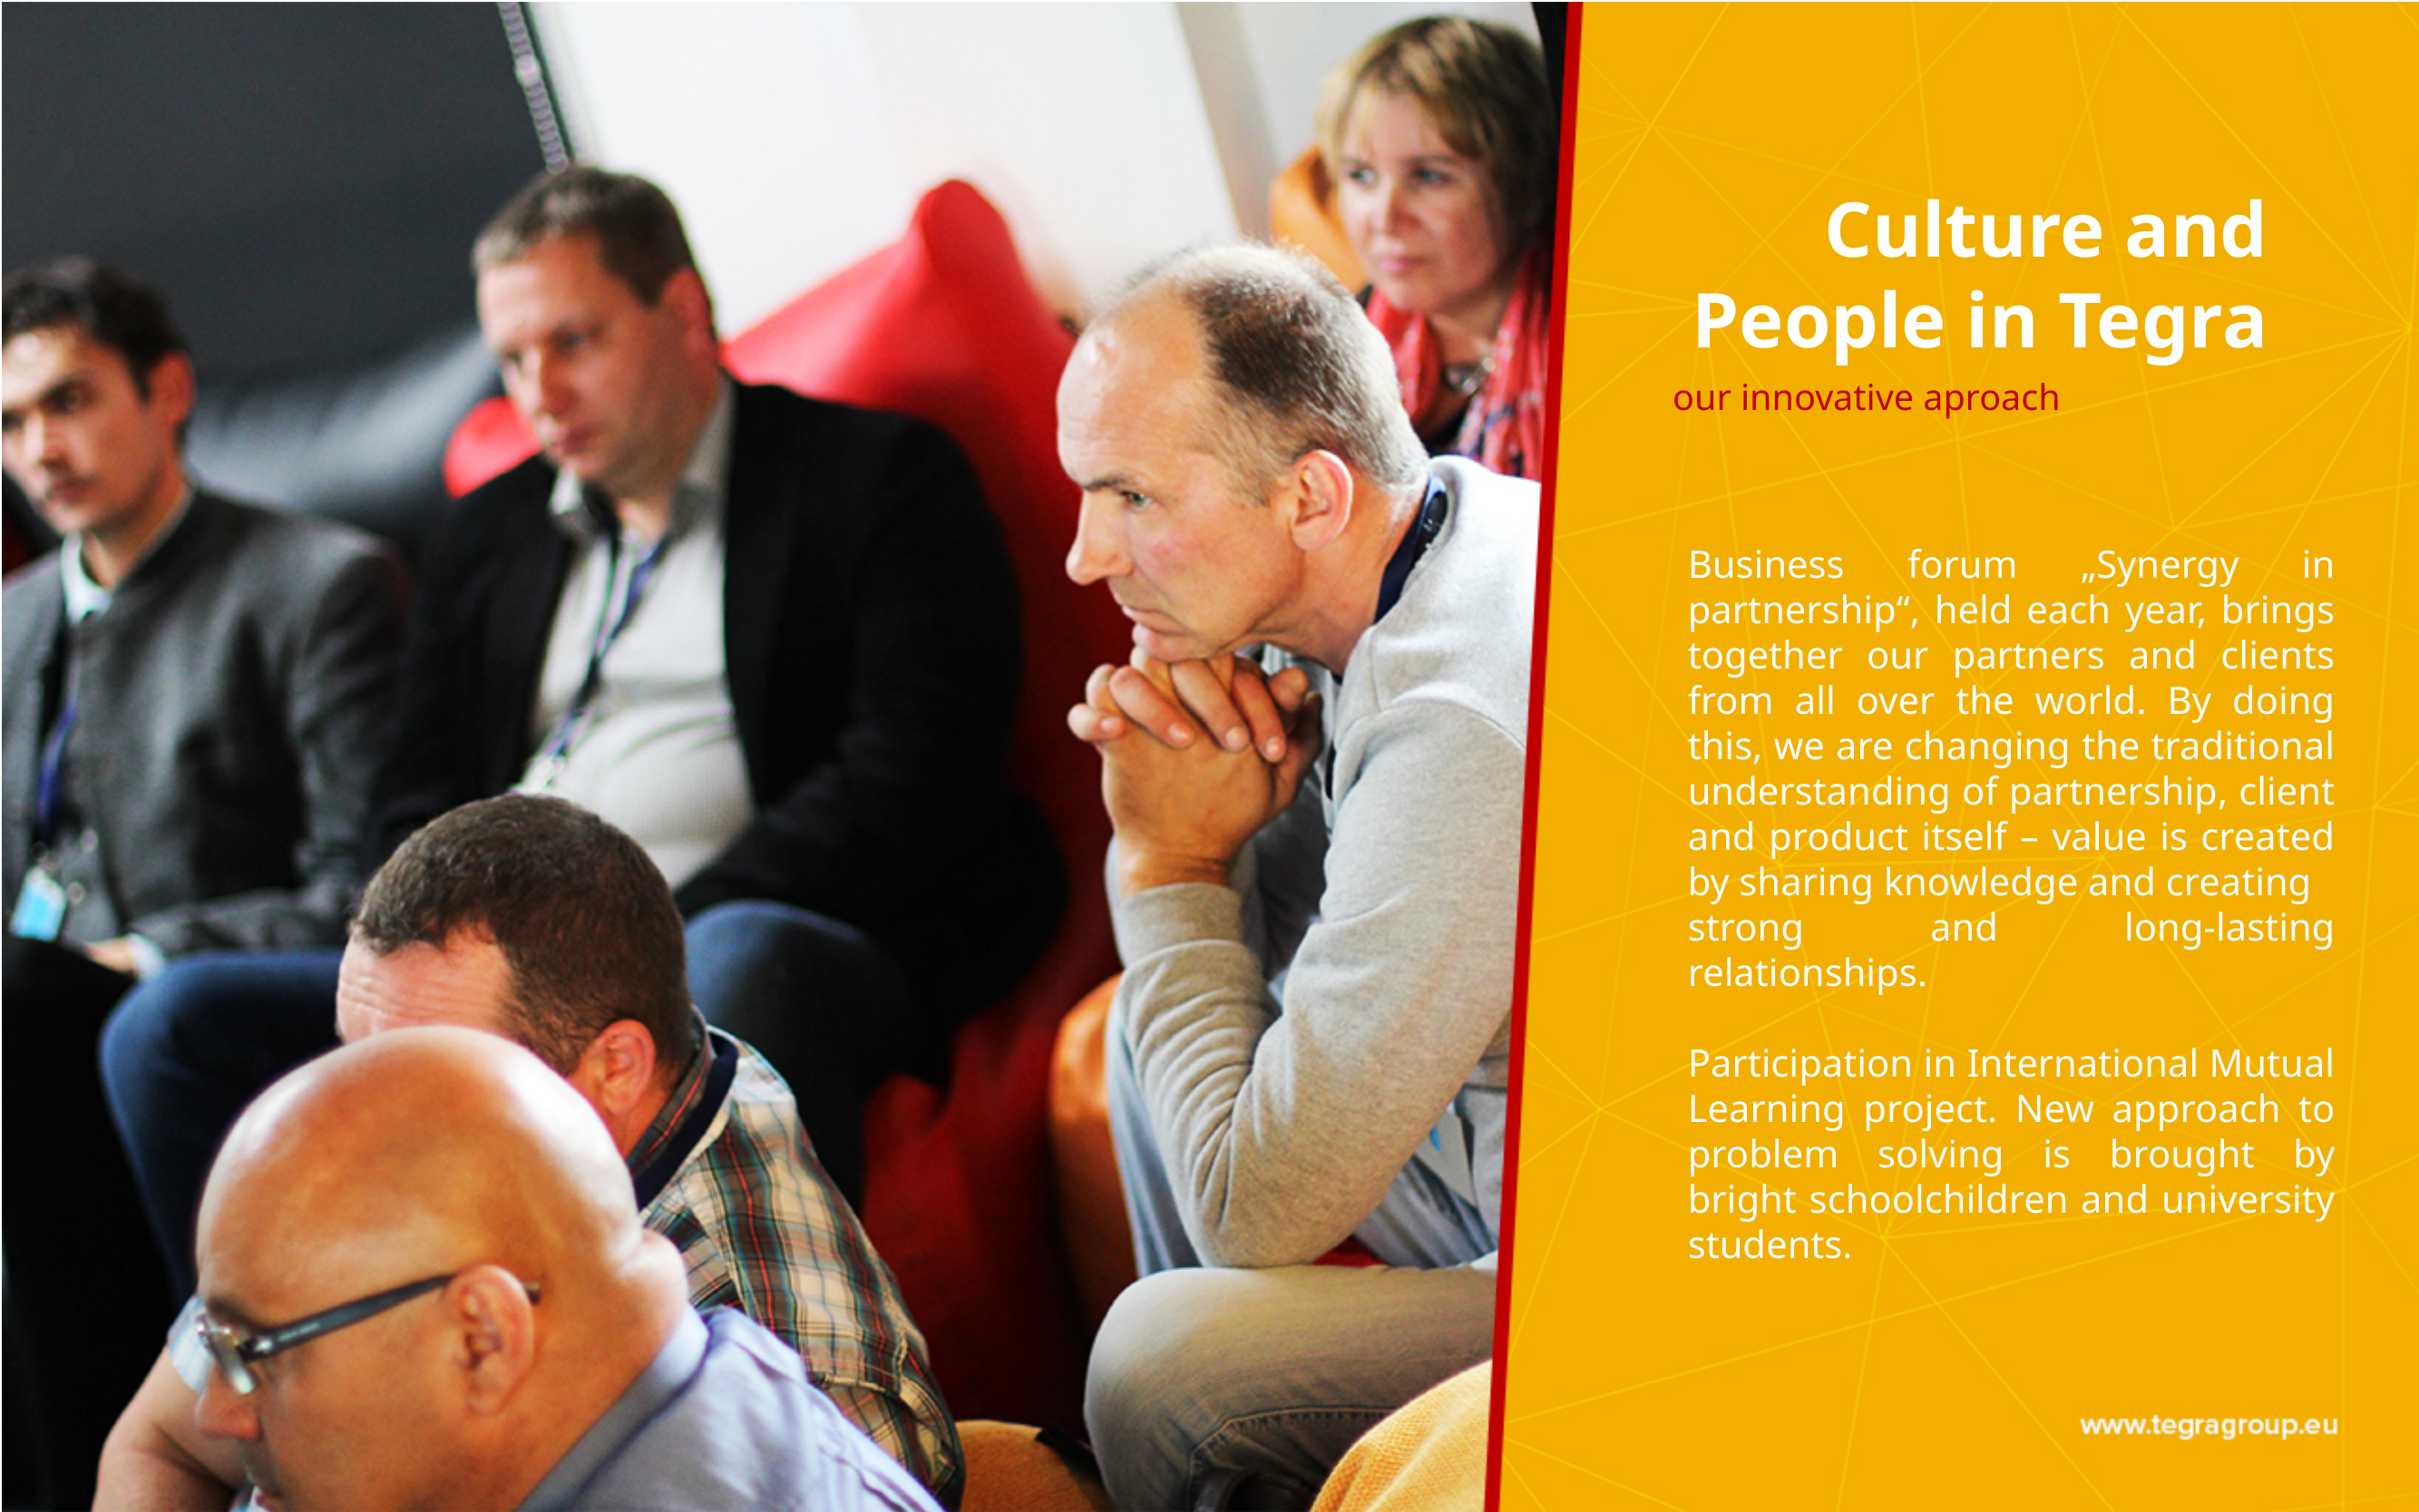

Culture and
 People in Tegra
our innovative aproach
Business forum „Synergy in partnership“, held each year, brings together our partners and clients from all over the world. By doing this, we are changing the traditional understanding of partnership, client and product itself – value is created by sharing knowledge and creating
strong and long-lasting relationships.
Participation in International Mutual Learning project. New approach to problem solving is brought by bright schoolchildren and university students.